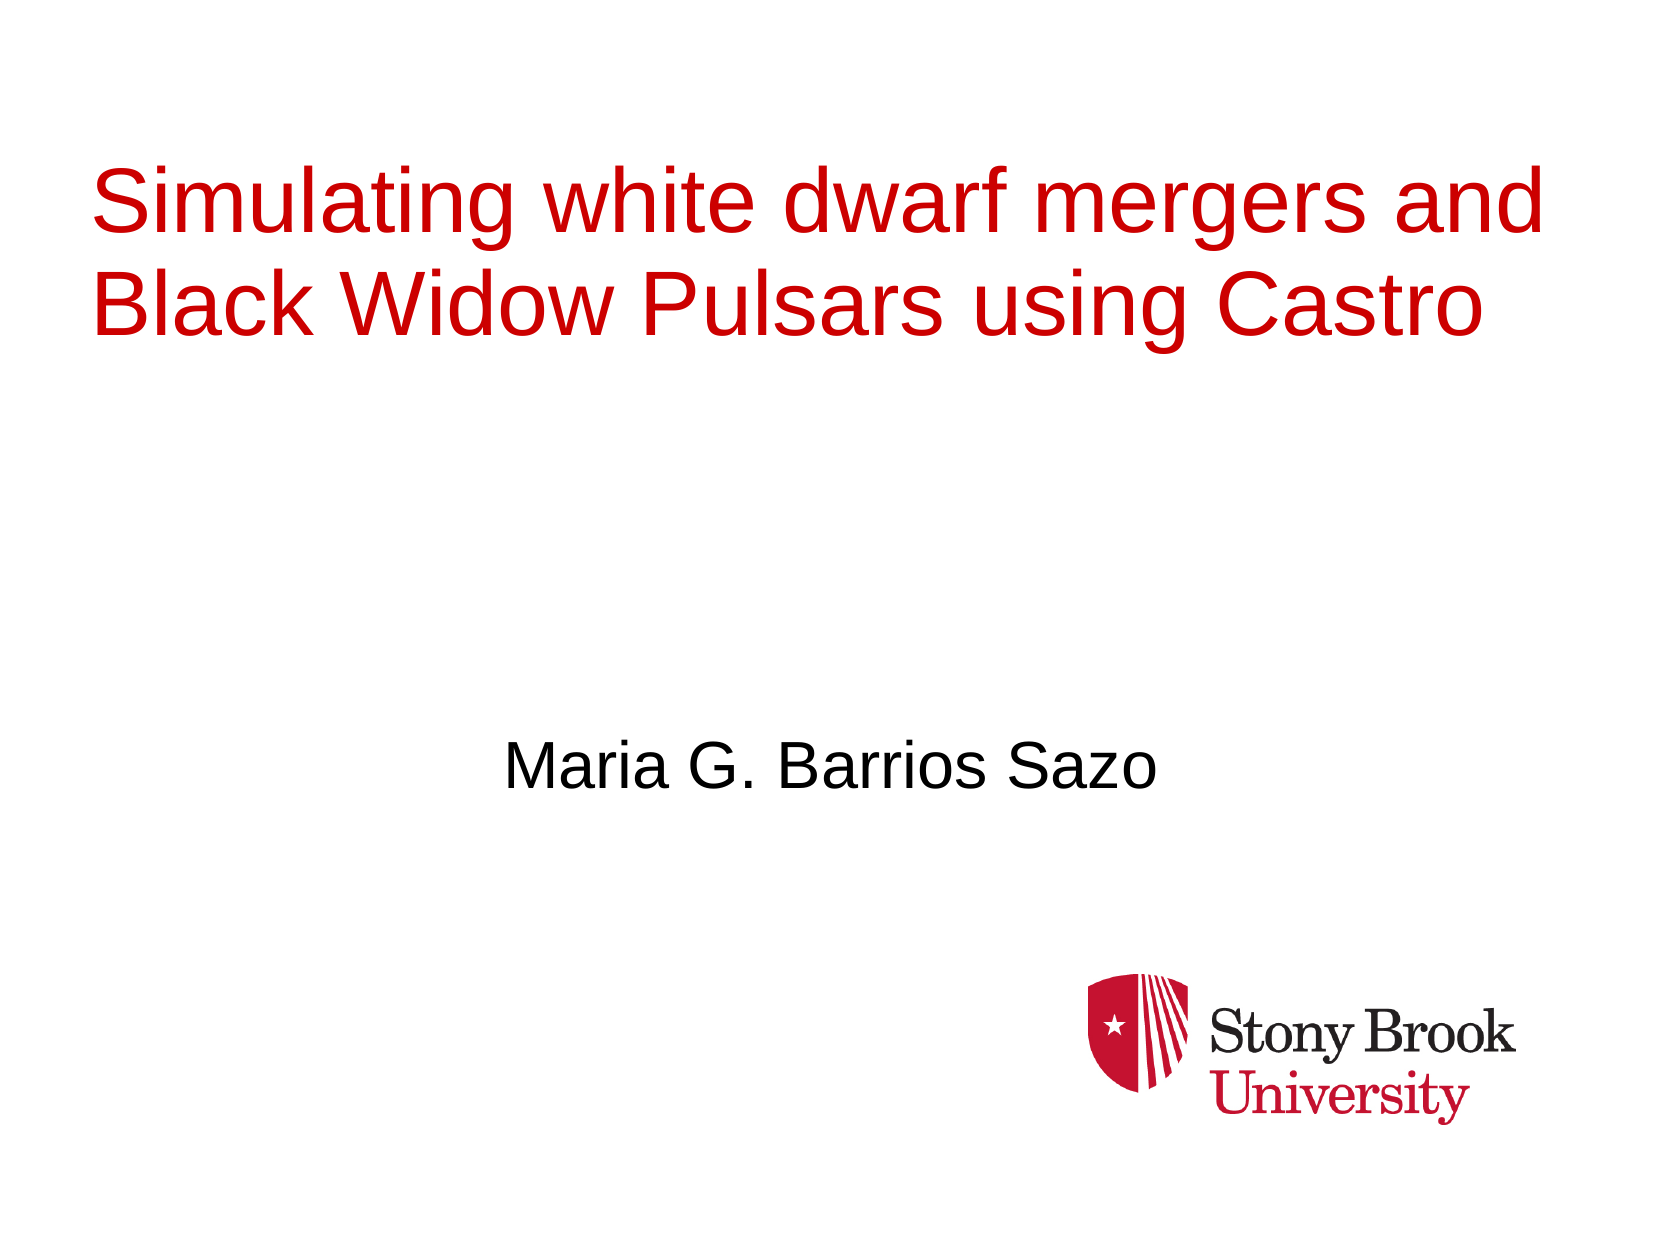

# Simulating white dwarf mergers and Black Widow Pulsars using Castro
Maria G. Barrios Sazo